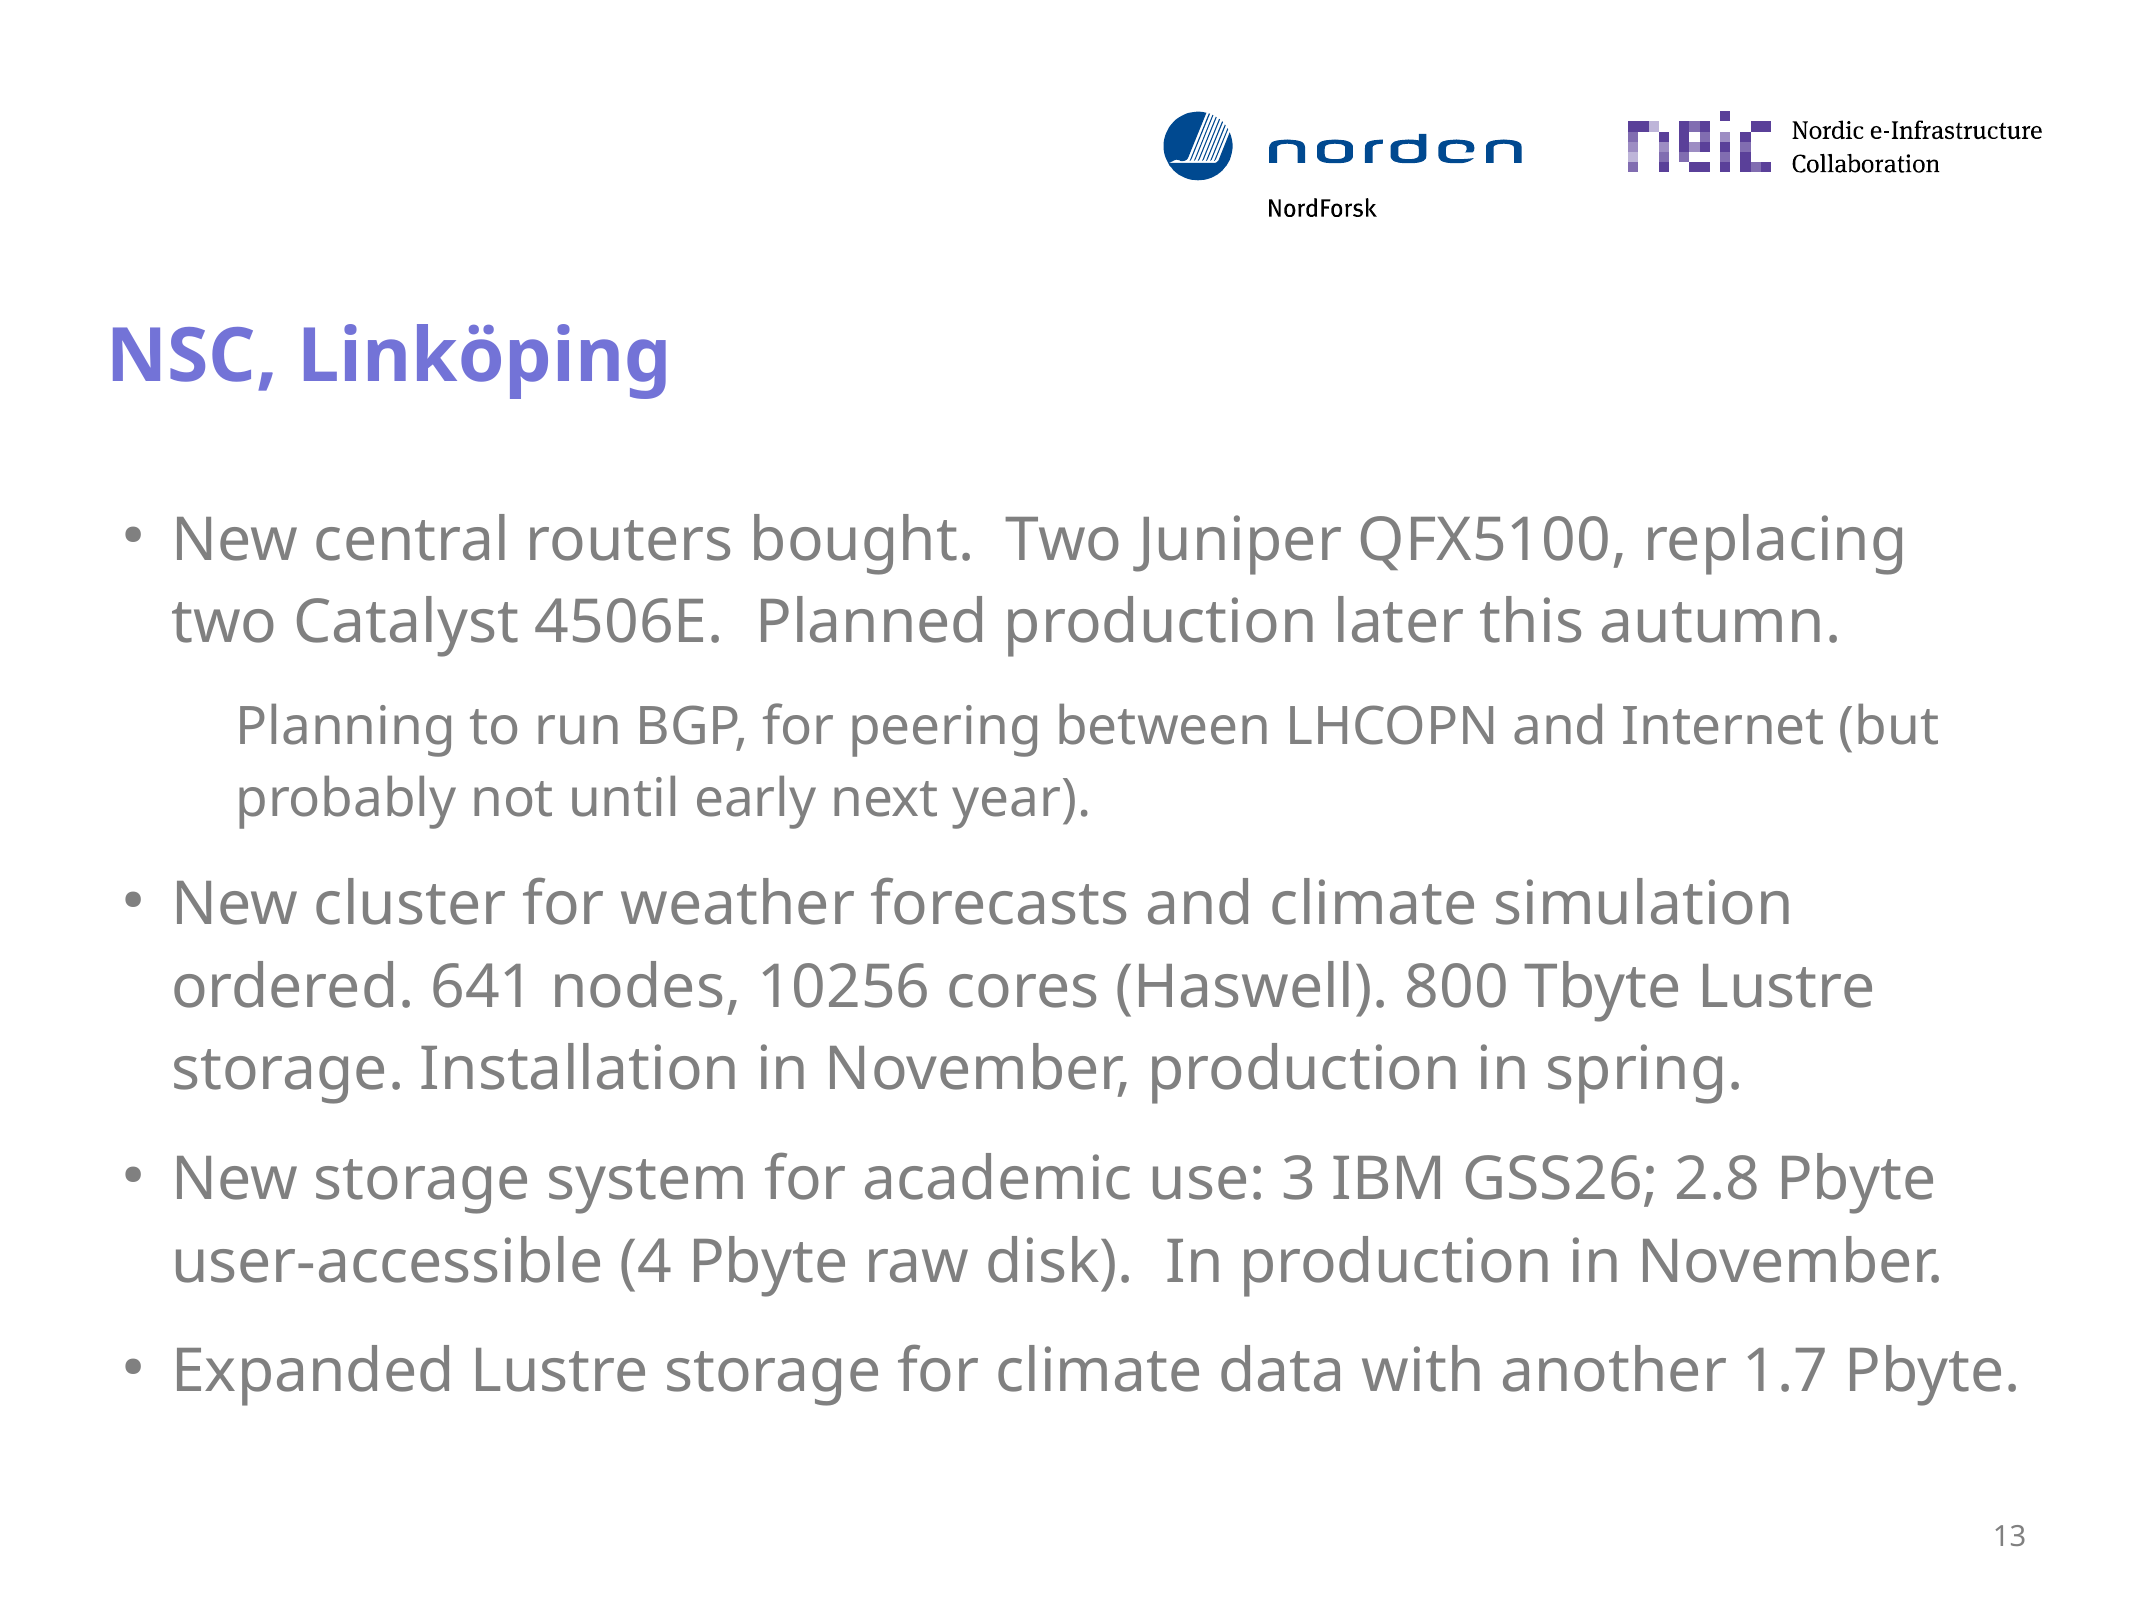

# NSC, Linköping
New central routers bought. Two Juniper QFX5100, replacing two Catalyst 4506E. Planned production later this autumn.
Planning to run BGP, for peering between LHCOPN and Internet (but probably not until early next year).
New cluster for weather forecasts and climate simulation ordered. 641 nodes, 10256 cores (Haswell). 800 Tbyte Lustre storage. Installation in November, production in spring.
New storage system for academic use: 3 IBM GSS26; 2.8 Pbyte user-accessible (4 Pbyte raw disk). In production in November.
Expanded Lustre storage for climate data with another 1.7 Pbyte.
13